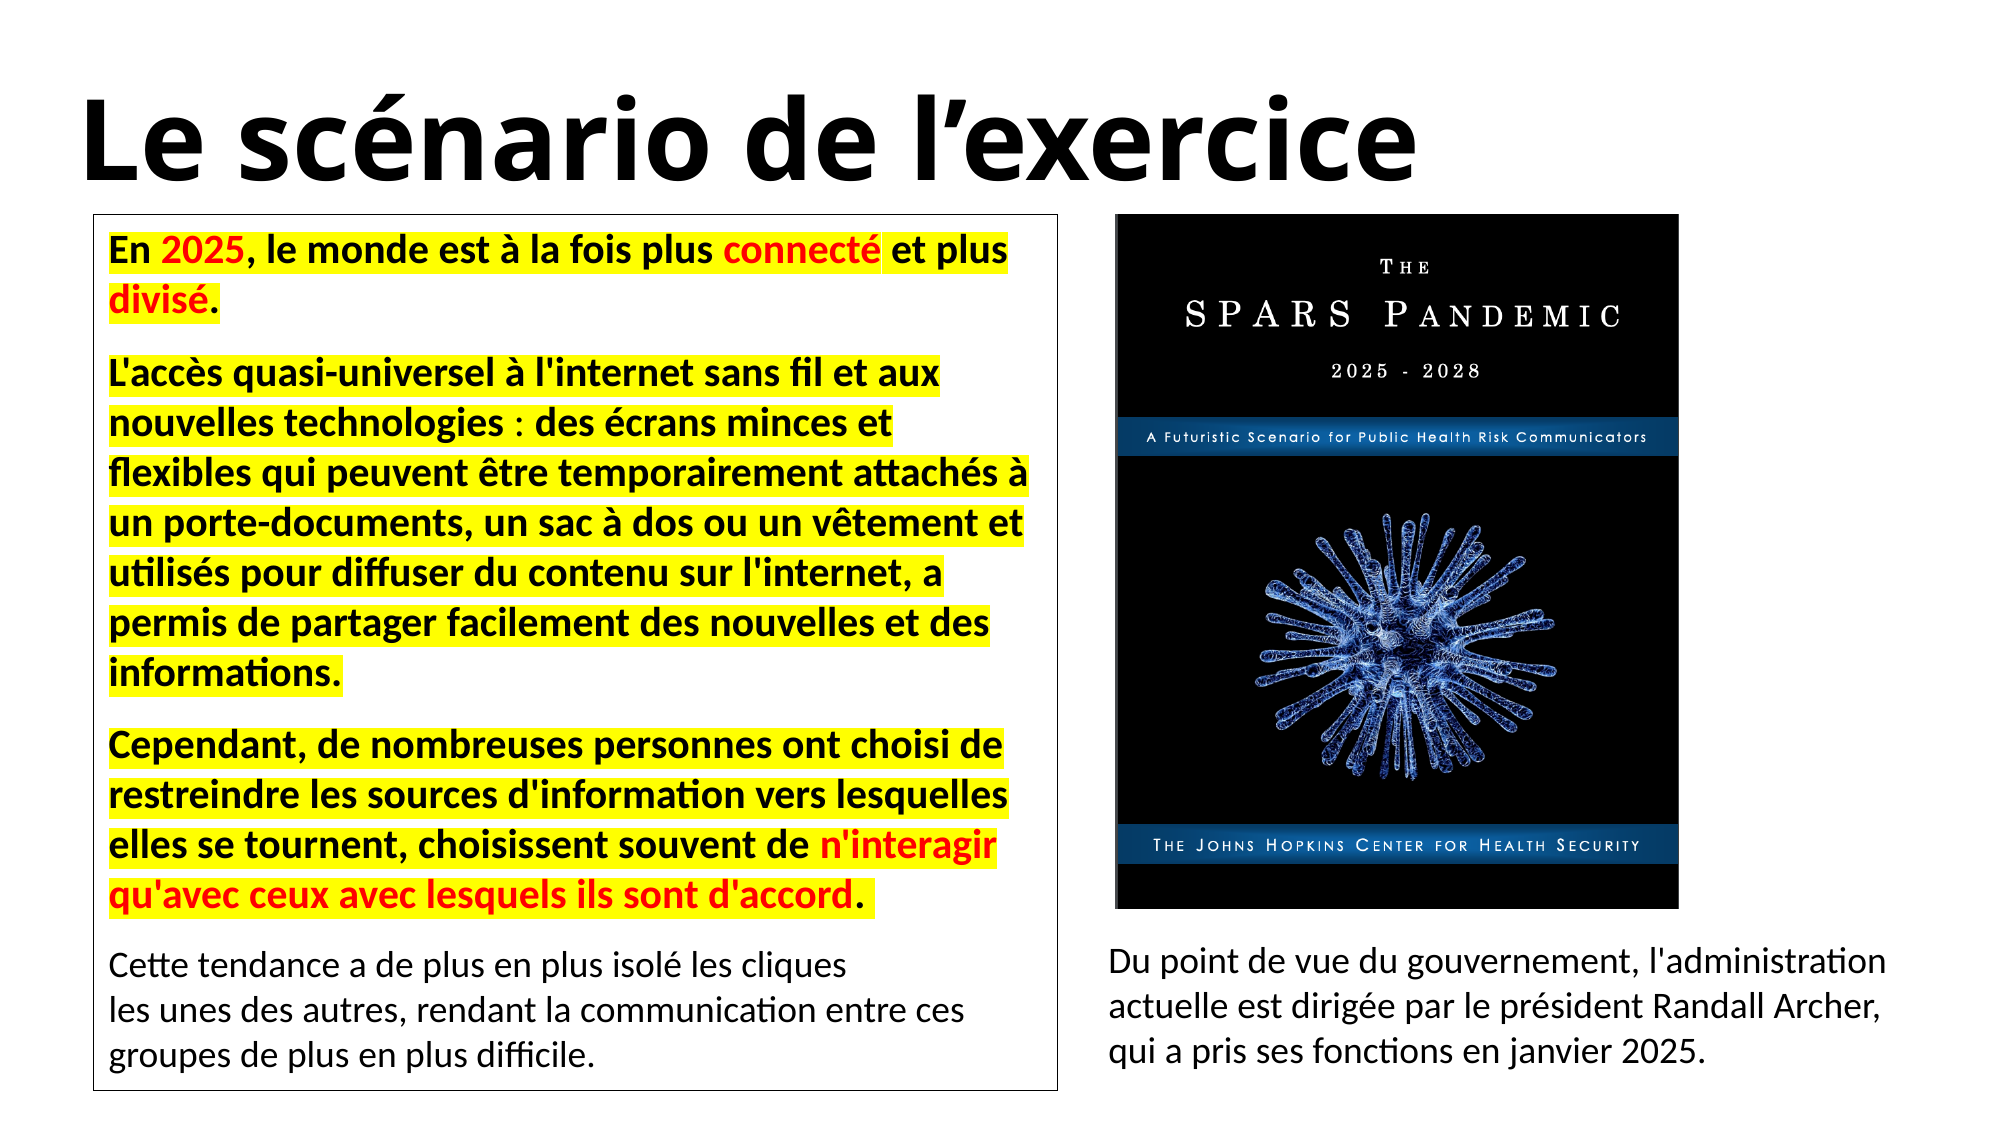

Le scénario de l’exercice
En 2025, le monde est à la fois plus connecté et plus divisé.
L'accès quasi-universel à l'internet sans fil et aux nouvelles technologies : des écrans minces et flexibles qui peuvent être temporairement attachés à un porte-documents, un sac à dos ou un vêtement et utilisés pour diffuser du contenu sur l'internet, a permis de partager facilement des nouvelles et des informations.
Cependant, de nombreuses personnes ont choisi de restreindre les sources d'information vers lesquelles elles se tournent, choisissent souvent de n'interagir qu'avec ceux avec lesquels ils sont d'accord.
Cette tendance a de plus en plus isolé les cliques
les unes des autres, rendant la communication entre ces groupes de plus en plus difficile.
Du point de vue du gouvernement, l'administration actuelle est dirigée par le président Randall Archer, qui a pris ses fonctions en janvier 2025.